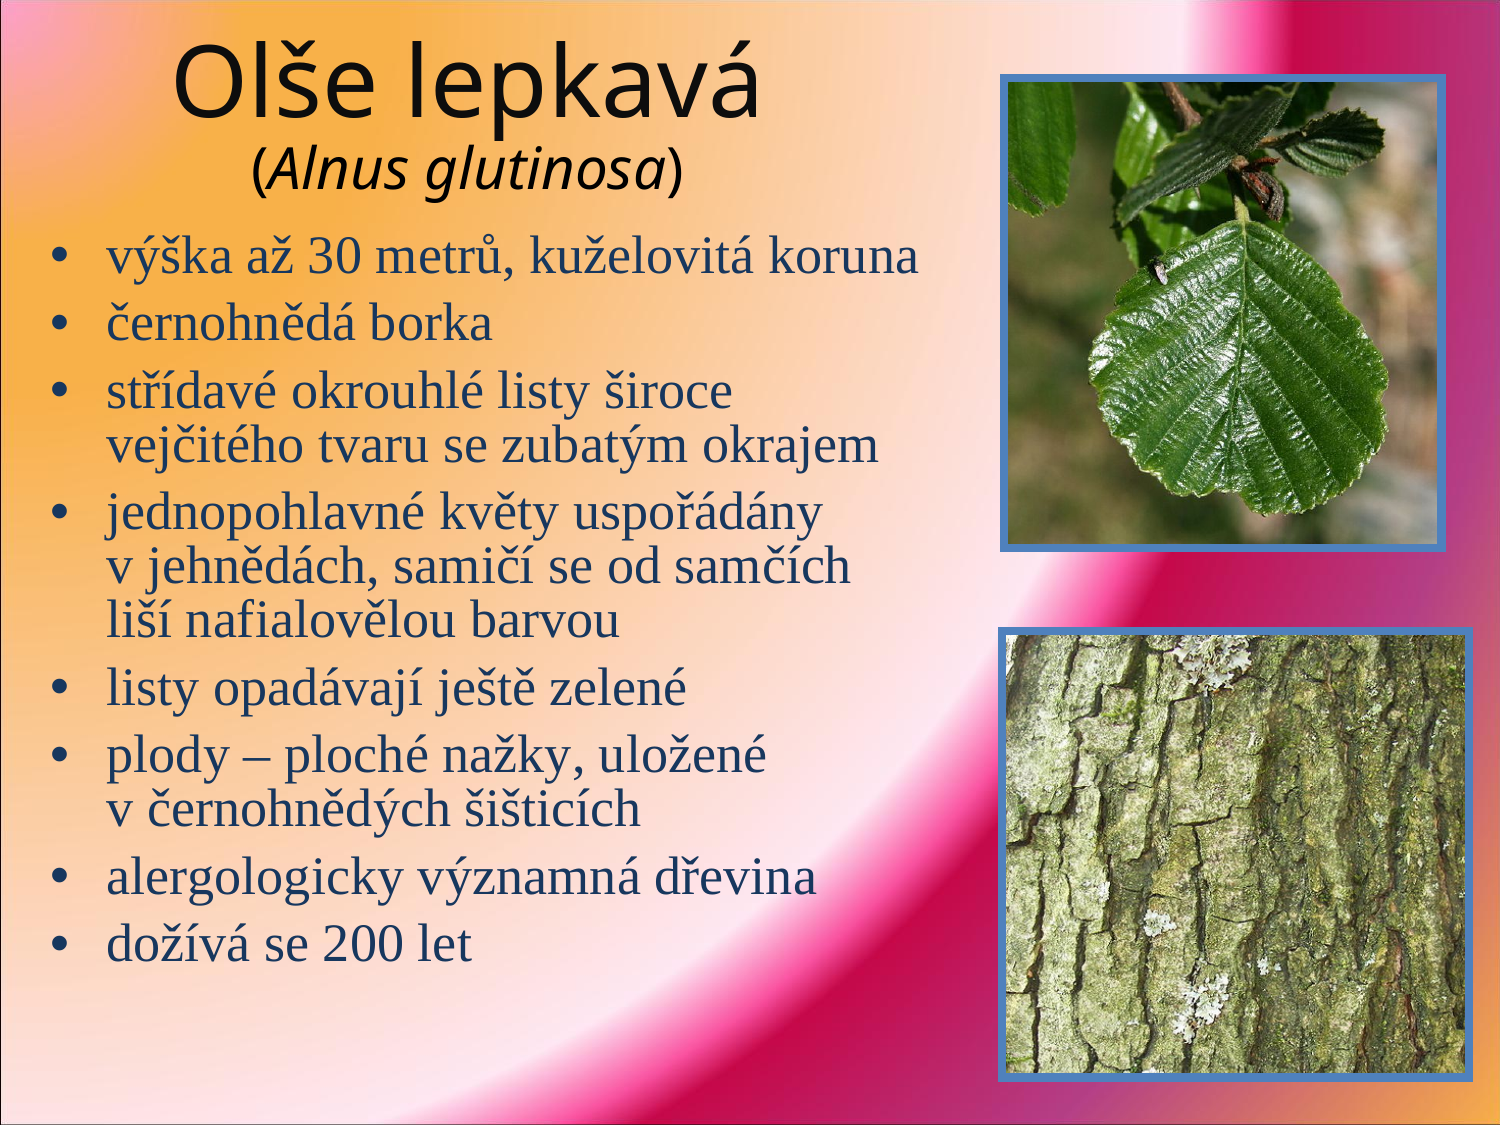

Olše lepkavá
(Alnus glutinosa)
# výška až 30 metrů, kuželovitá koruna
černohnědá borka
střídavé okrouhlé listy široce vejčitého tvaru se zubatým okrajem
jednopohlavné květy uspořádány
v jehnědách, samičí se od samčích liší nafialovělou barvou
listy opadávají ještě zelené
plody – ploché nažky, uložené
v černohnědých šišticích
alergologicky významná dřevina
dožívá se 200 let